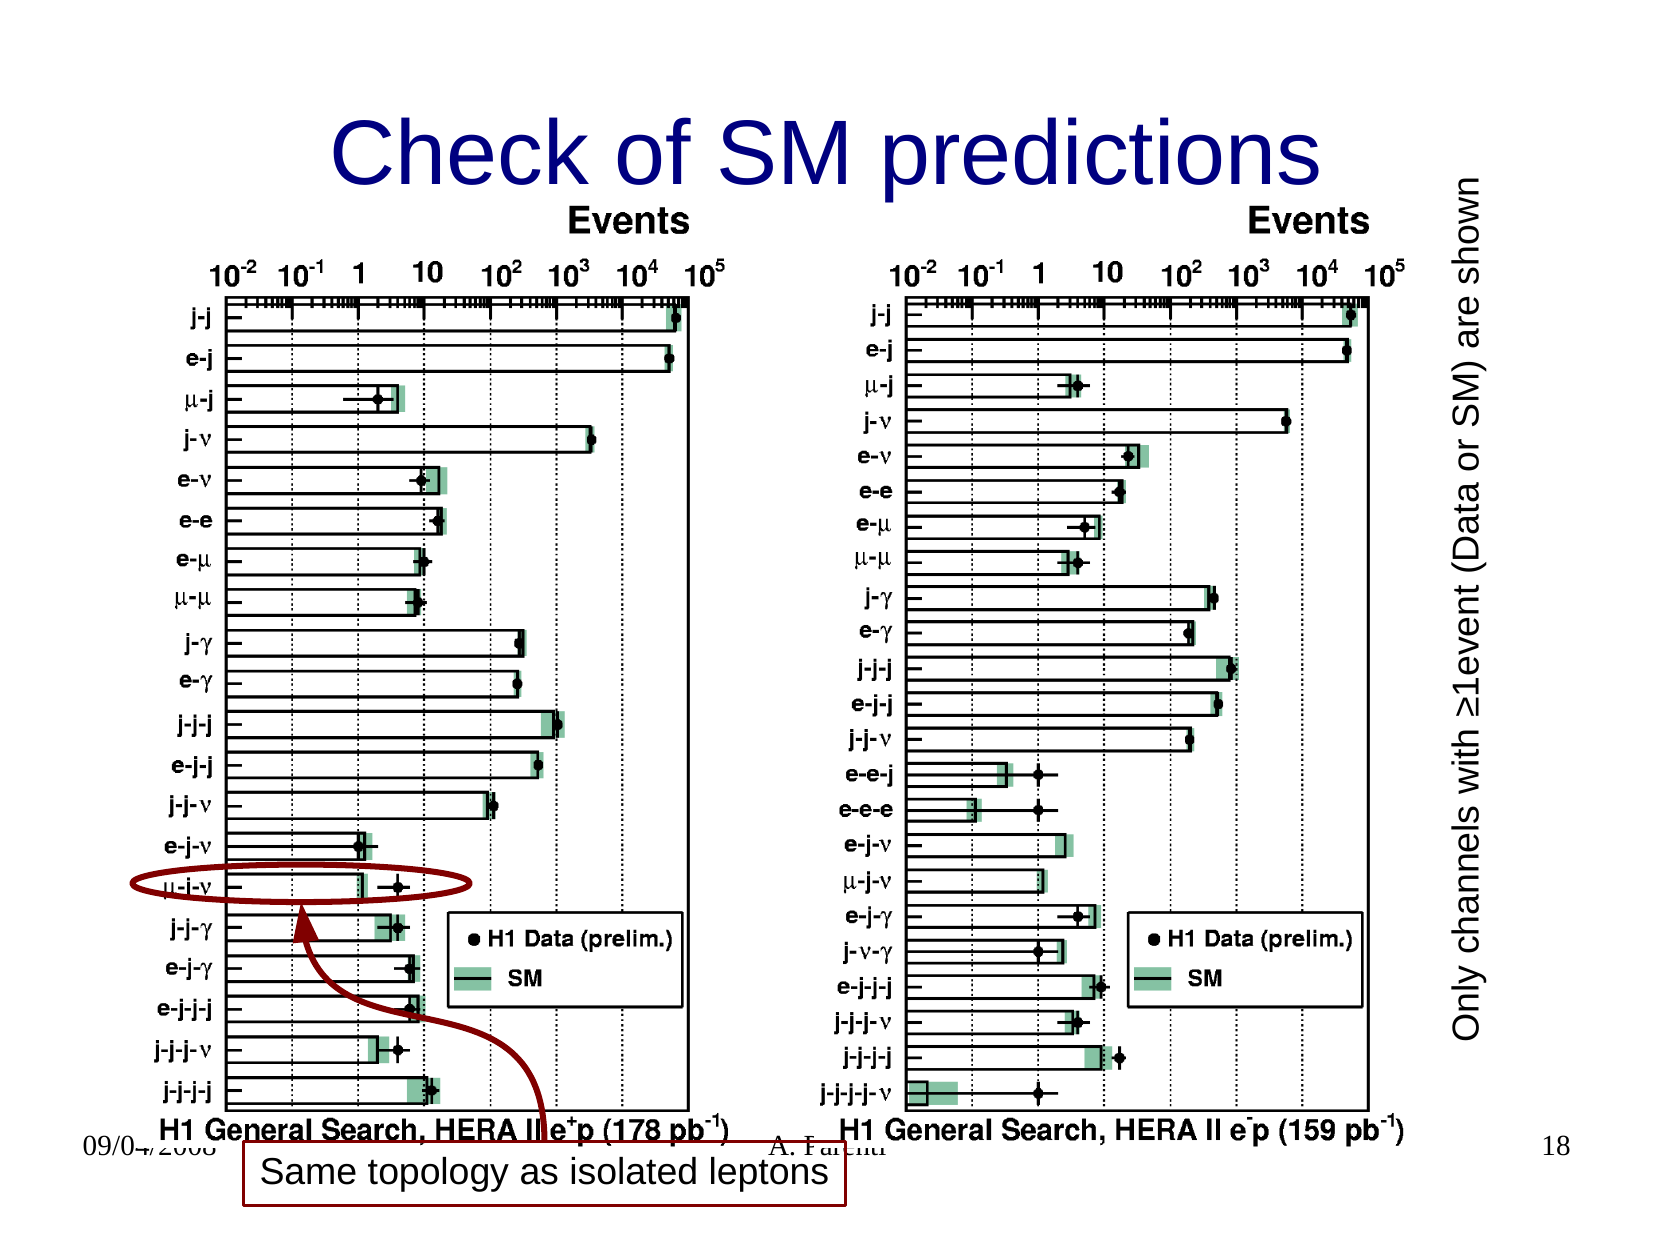

# Check of SM predictions
Only channels with ≥1event (Data or SM) are shown
09/04/2008
A. Parenti
18
Same topology as isolated leptons